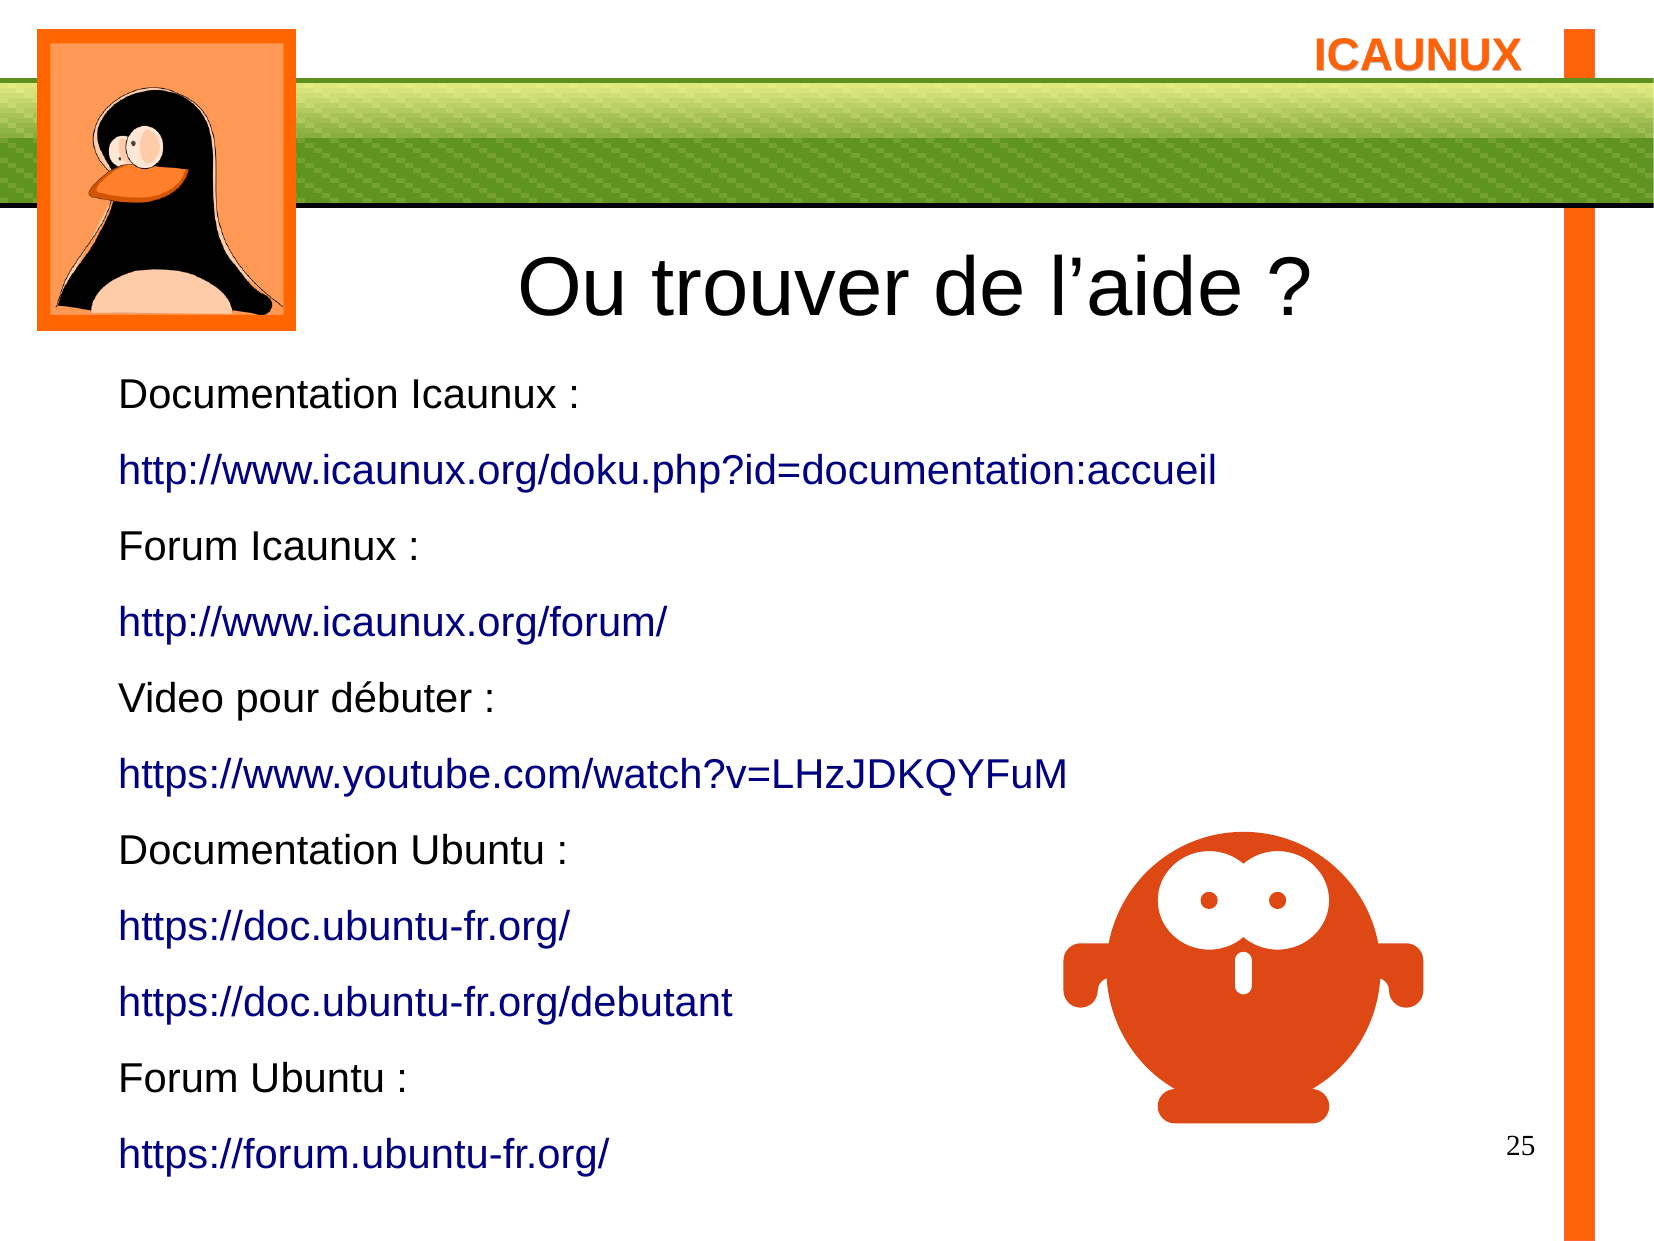

# Ou trouver de l’aide ?
Documentation Icaunux :
http://www.icaunux.org/doku.php?id=documentation:accueil
Forum Icaunux :
http://www.icaunux.org/forum/
Video pour débuter :
https://www.youtube.com/watch?v=LHzJDKQYFuM
Documentation Ubuntu :
https://doc.ubuntu-fr.org/
https://doc.ubuntu-fr.org/debutant
Forum Ubuntu :
https://forum.ubuntu-fr.org/
25